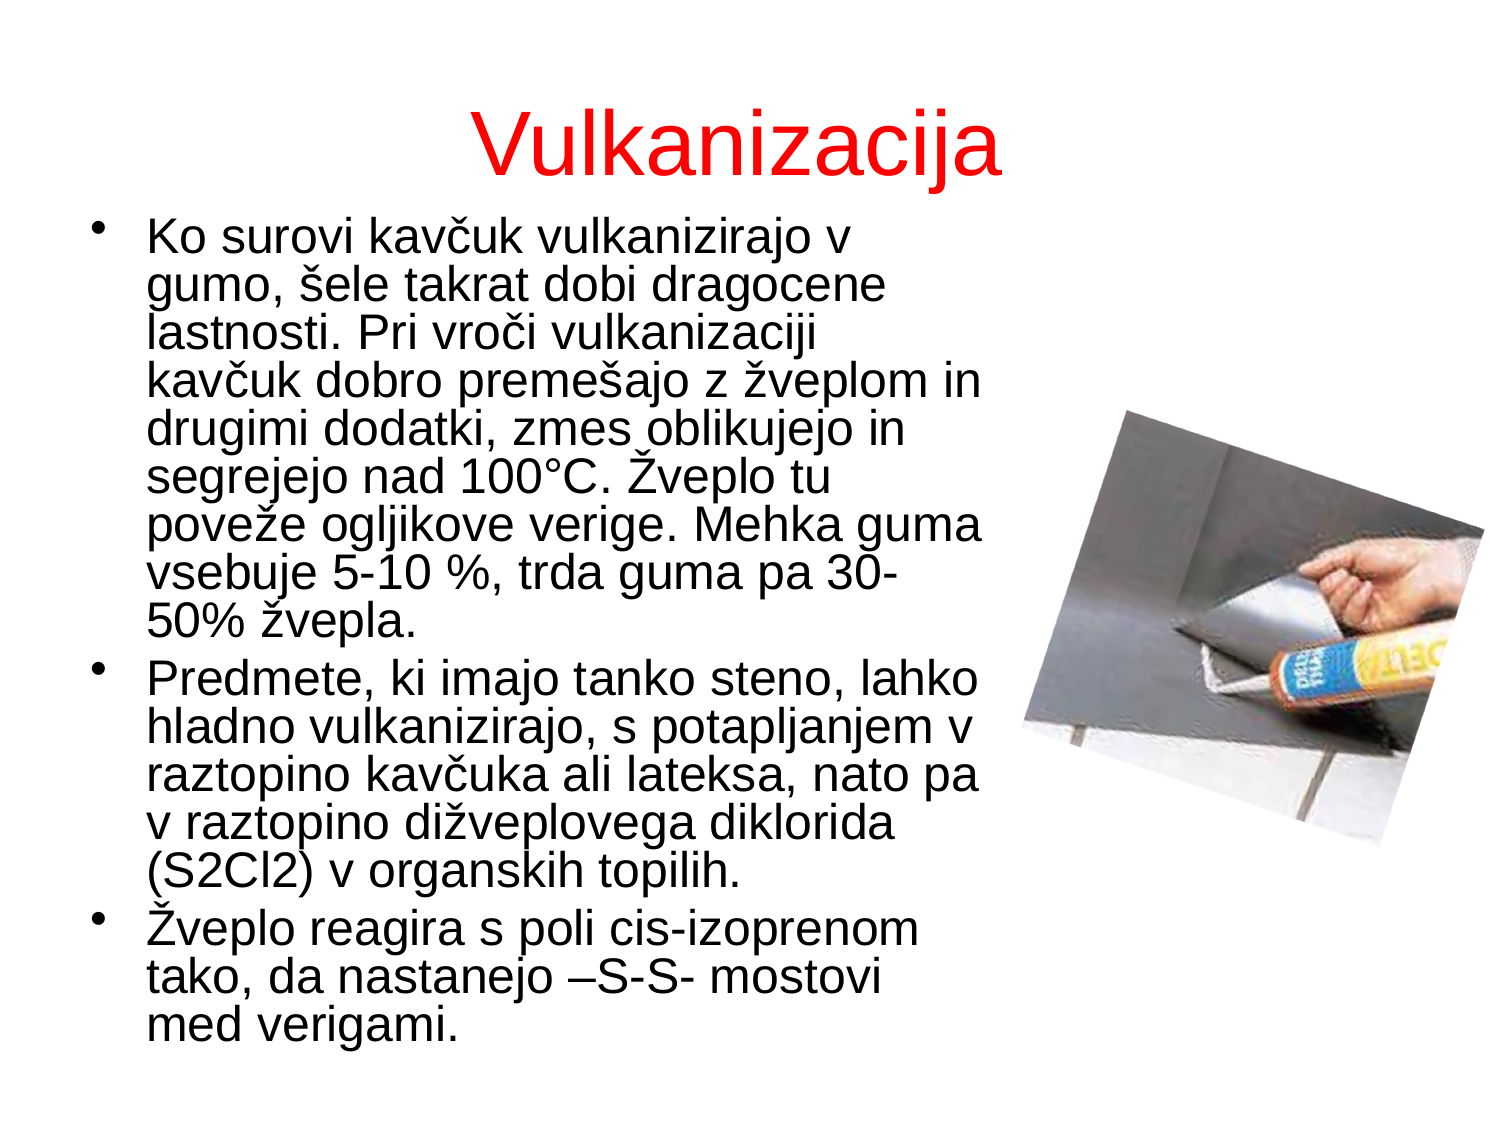

# Vulkanizacija
Ko surovi kavčuk vulkanizirajo v gumo, šele takrat dobi dragocene lastnosti. Pri vroči vulkanizaciji kavčuk dobro premešajo z žveplom in drugimi dodatki, zmes oblikujejo in segrejejo nad 100°C. Žveplo tu poveže ogljikove verige. Mehka guma vsebuje 5-10 %, trda guma pa 30-50% žvepla.
Predmete, ki imajo tanko steno, lahko hladno vulkanizirajo, s potapljanjem v raztopino kavčuka ali lateksa, nato pa v raztopino dižveplovega diklorida (S2Cl2) v organskih topilih.
Žveplo reagira s poli cis-izoprenom tako, da nastanejo –S-S- mostovi med verigami.